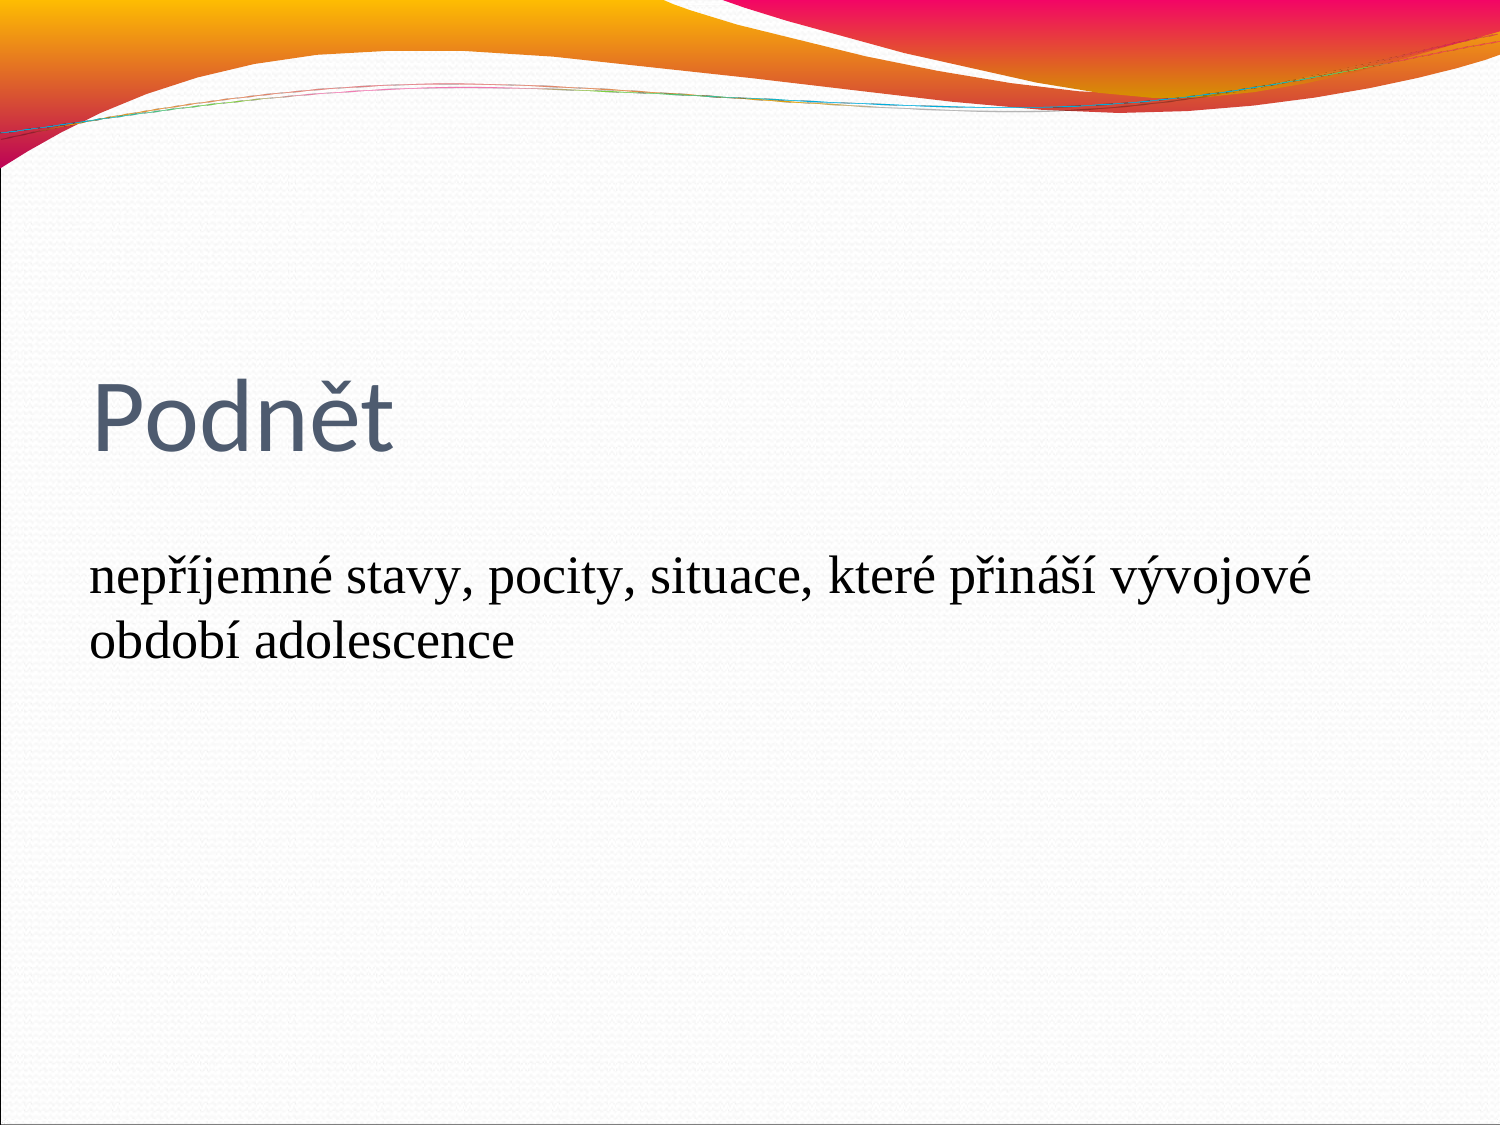

# Podnět
nepříjemné stavy, pocity, situace, které přináší vývojové období adolescence